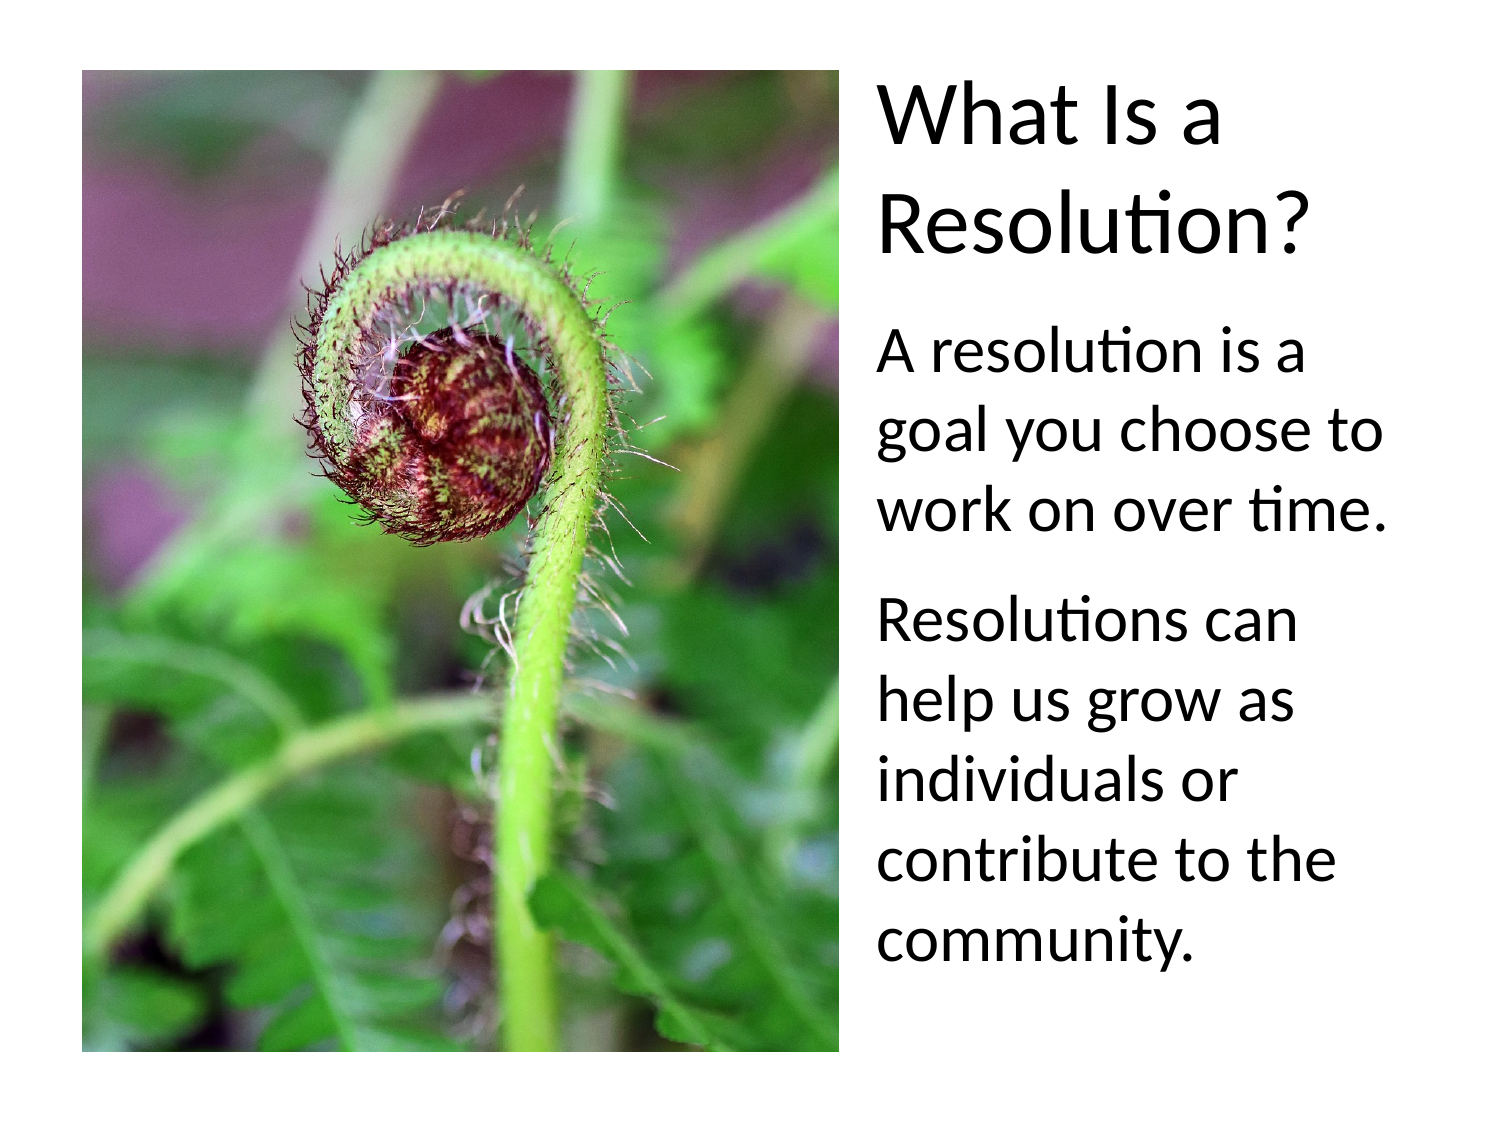

# What Is a Resolution?
A resolution is a goal you choose to work on over time.
Resolutions can help us grow as individuals or contribute to the community.